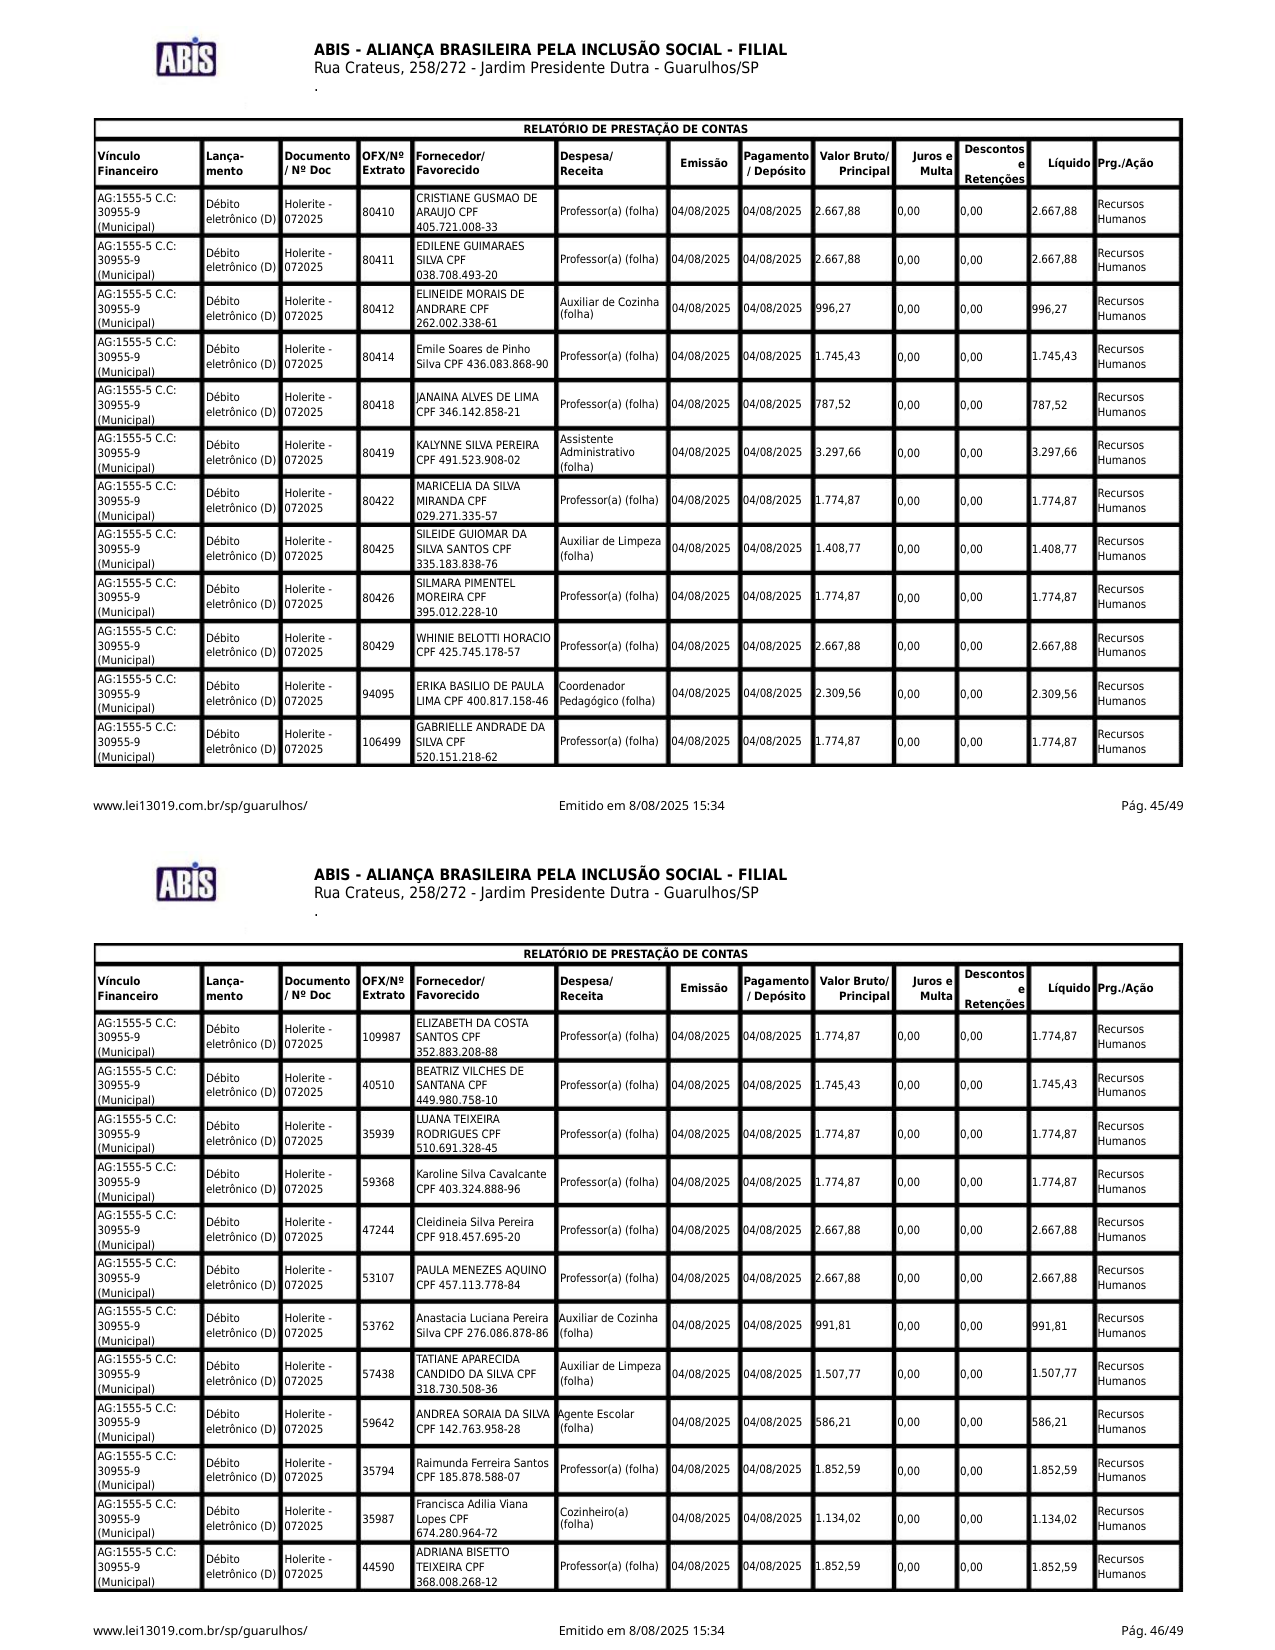

ABIS - ALIANÇA BRASILEIRA PELA INCLUSÃO SOCIAL - FILIAL
Rua Crateus, 258/272 - Jardim Presidente Dutra - Guarulhos/SP
.
RELATÓRIO DE PRESTAÇÃO DE CONTAS
Descontos
e
Retenções
Vínculo
Financeiro
Lança-
mento
Documento OFX/Nº Fornecedor/
Despesa/
Receita
Pagamento Valor Bruto/
/ Depósito Principal
Juros e
Multa
Emissão
Líquido Prg./Ação
/ Nº Doc
Extrato Favorecido
AG:1555-5 C.C:
30955-9
(Municipal)
CRISTIANE GUSMAO DE
ARAUJO CPF
405.721.008-33
Débito
eletrônico (D) 072025
Holerite -
Recursos
Humanos
80410
80411
80412
80414
80418
80419
80422
80425
80426
80429
94095
Professor(a) (folha) 04/08/2025 04/08/2025 2.667,88
0,00
0,00
0,00
0,00
0,00
0,00
0,00
0,00
0,00
0,00
0,00
0,00
0,00
2.667,88
AG:1555-5 C.C:
30955-9
(Municipal)
EDILENE GUIMARAES
SILVA CPF
038.708.493-20
Débito
eletrônico (D) 072025
Holerite -
Recursos
Humanos
Professor(a) (folha) 04/08/2025 04/08/2025 2.667,88
Auxiliar de Cozinha
0,00
0,00
0,00
0,00
0,00
0,00
0,00
0,00
0,00
0,00
0,00
2.667,88
996,27
AG:1555-5 C.C:
30955-9
(Municipal)
ELINEIDE MORAIS DE
ANDRARE CPF
262.002.338-61
Débito
eletrônico (D) 072025
Holerite -
Recursos
Humanos
04/08/2025 04/08/2025 996,27
(folha)
AG:1555-5 C.C:
30955-9
(Municipal)
Débito
eletrônico (D) 072025
Holerite -
Emile Soares de Pinho
Silva CPF 436.083.868-90
Recursos
Humanos
Professor(a) (folha) 04/08/2025 04/08/2025 1.745,43
1.745,43
787,52
AG:1555-5 C.C:
30955-9
(Municipal)
Débito
eletrônico (D) 072025
Holerite -
JANAINA ALVES DE LIMA
CPF 346.142.858-21
Recursos
Humanos
Professor(a) (folha) 04/08/2025 04/08/2025 787,52
Assistente
AG:1555-5 C.C:
30955-9
(Municipal)
Débito
eletrônico (D) 072025
Holerite -
KALYNNE SILVA PEREIRA
CPF 491.523.908-02
Recursos
Humanos
Administrativo
(folha)
04/08/2025 04/08/2025 3.297,66
3.297,66
1.774,87
1.408,77
1.774,87
2.667,88
2.309,56
1.774,87
AG:1555-5 C.C:
30955-9
(Municipal)
MARICELIA DA SILVA
MIRANDA CPF
029.271.335-57
Débito
eletrônico (D) 072025
Holerite -
Recursos
Humanos
Professor(a) (folha) 04/08/2025 04/08/2025 1.774,87
AG:1555-5 C.C:
30955-9
(Municipal)
SILEIDE GUIOMAR DA
SILVA SANTOS CPF
335.183.838-76
Débito
eletrônico (D) 072025
Holerite -
Auxiliar de Limpeza
(folha)
Recursos
Humanos
04/08/2025 04/08/2025 1.408,77
AG:1555-5 C.C:
30955-9
(Municipal)
SILMARA PIMENTEL
MOREIRA CPF
395.012.228-10
Débito
eletrônico (D) 072025
Holerite -
Recursos
Humanos
Professor(a) (folha) 04/08/2025 04/08/2025 1.774,87
Professor(a) (folha) 04/08/2025 04/08/2025 2.667,88
AG:1555-5 C.C:
30955-9
(Municipal)
Débito
eletrônico (D) 072025
Holerite -
WHINIE BELOTTI HORACIO
CPF 425.745.178-57
Recursos
Humanos
AG:1555-5 C.C:
30955-9
(Municipal)
Débito
eletrônico (D) 072025
Holerite -
ERIKA BASILIO DE PAULA Coordenador
LIMA CPF 400.817.158-46 Pedagógico (folha)
Recursos
Humanos
04/08/2025 04/08/2025 2.309,56
AG:1555-5 C.C:
30955-9
(Municipal)
GABRIELLE ANDRADE DA
106499 SILVA CPF
520.151.218-62
Débito
eletrônico (D) 072025
Holerite -
Recursos
Humanos
Professor(a) (folha) 04/08/2025 04/08/2025 1.774,87
www.lei13019.com.br/sp/guarulhos/
Emitido em 8/08/2025 15:34
Pág. 45/49
ABIS - ALIANÇA BRASILEIRA PELA INCLUSÃO SOCIAL - FILIAL
Rua Crateus, 258/272 - Jardim Presidente Dutra - Guarulhos/SP
.
RELATÓRIO DE PRESTAÇÃO DE CONTAS
Descontos
e
Retenções
Vínculo
Financeiro
Lança-
mento
Documento OFX/Nº Fornecedor/
Despesa/
Receita
Pagamento Valor Bruto/
/ Depósito Principal
Juros e
Multa
Emissão
Líquido Prg./Ação
/ Nº Doc
Extrato Favorecido
AG:1555-5 C.C:
30955-9
(Municipal)
ELIZABETH DA COSTA
109987 SANTOS CPF
352.883.208-88
Débito
eletrônico (D) 072025
Holerite -
Recursos
Humanos
Professor(a) (folha) 04/08/2025 04/08/2025 1.774,87
Professor(a) (folha) 04/08/2025 04/08/2025 1.745,43
Professor(a) (folha) 04/08/2025 04/08/2025 1.774,87
Professor(a) (folha) 04/08/2025 04/08/2025 1.774,87
Professor(a) (folha) 04/08/2025 04/08/2025 2.667,88
Professor(a) (folha) 04/08/2025 04/08/2025 2.667,88
0,00
0,00
0,00
0,00
0,00
0,00
0,00
0,00
0,00
0,00
0,00
0,00
0,00
0,00
0,00
0,00
0,00
0,00
0,00
0,00
0,00
0,00
0,00
0,00
1.774,87
AG:1555-5 C.C:
30955-9
(Municipal)
BEATRIZ VILCHES DE
SANTANA CPF
449.980.758-10
Débito
eletrônico (D) 072025
Holerite -
Recursos
Humanos
40510
35939
59368
47244
53107
53762
57438
59642
35794
35987
44590
1.745,43
1.774,87
1.774,87
2.667,88
2.667,88
991,81
AG:1555-5 C.C:
30955-9
(Municipal)
LUANA TEIXEIRA
RODRIGUES CPF
510.691.328-45
Débito
eletrônico (D) 072025
Holerite -
Recursos
Humanos
AG:1555-5 C.C:
30955-9
(Municipal)
Débito
eletrônico (D) 072025
Holerite -
Karoline Silva Cavalcante
CPF 403.324.888-96
Recursos
Humanos
AG:1555-5 C.C:
30955-9
(Municipal)
Débito
eletrônico (D) 072025
Holerite -
Cleidineia Silva Pereira
CPF 918.457.695-20
Recursos
Humanos
AG:1555-5 C.C:
30955-9
(Municipal)
Débito
eletrônico (D) 072025
Holerite -
PAULA MENEZES AQUINO
CPF 457.113.778-84
Recursos
Humanos
AG:1555-5 C.C:
30955-9
(Municipal)
Débito
eletrônico (D) 072025
Holerite -
Anastacia Luciana Pereira Auxiliar de Cozinha
Silva CPF 276.086.878-86 (folha)
Recursos
Humanos
04/08/2025 04/08/2025 991,81
04/08/2025 04/08/2025 1.507,77
04/08/2025 04/08/2025 586,21
AG:1555-5 C.C:
30955-9
(Municipal)
TATIANE APARECIDA
CANDIDO DA SILVA CPF
318.730.508-36
Débito
eletrônico (D) 072025
Holerite -
Auxiliar de Limpeza
(folha)
Recursos
Humanos
1.507,77
586,21
AG:1555-5 C.C:
30955-9
(Municipal)
Débito
eletrônico (D) 072025
Holerite -
ANDREA SORAIA DA SILVA Agente Escolar
CPF 142.763.958-28
Recursos
Humanos
(folha)
AG:1555-5 C.C:
30955-9
(Municipal)
Débito
eletrônico (D) 072025
Holerite -
Raimunda Ferreira Santos
CPF 185.878.588-07
Recursos
Humanos
Professor(a) (folha) 04/08/2025 04/08/2025 1.852,59
Cozinheiro(a)
1.852,59
1.134,02
1.852,59
AG:1555-5 C.C:
30955-9
(Municipal)
Francisca Adilia Viana
Lopes CPF
674.280.964-72
Débito
eletrônico (D) 072025
Holerite -
Recursos
Humanos
04/08/2025 04/08/2025 1.134,02
(folha)
AG:1555-5 C.C:
30955-9
(Municipal)
ADRIANA BISETTO
TEIXEIRA CPF
368.008.268-12
Débito
eletrônico (D) 072025
Holerite -
Recursos
Humanos
Professor(a) (folha) 04/08/2025 04/08/2025 1.852,59
www.lei13019.com.br/sp/guarulhos/
Emitido em 8/08/2025 15:34
Pág. 46/49